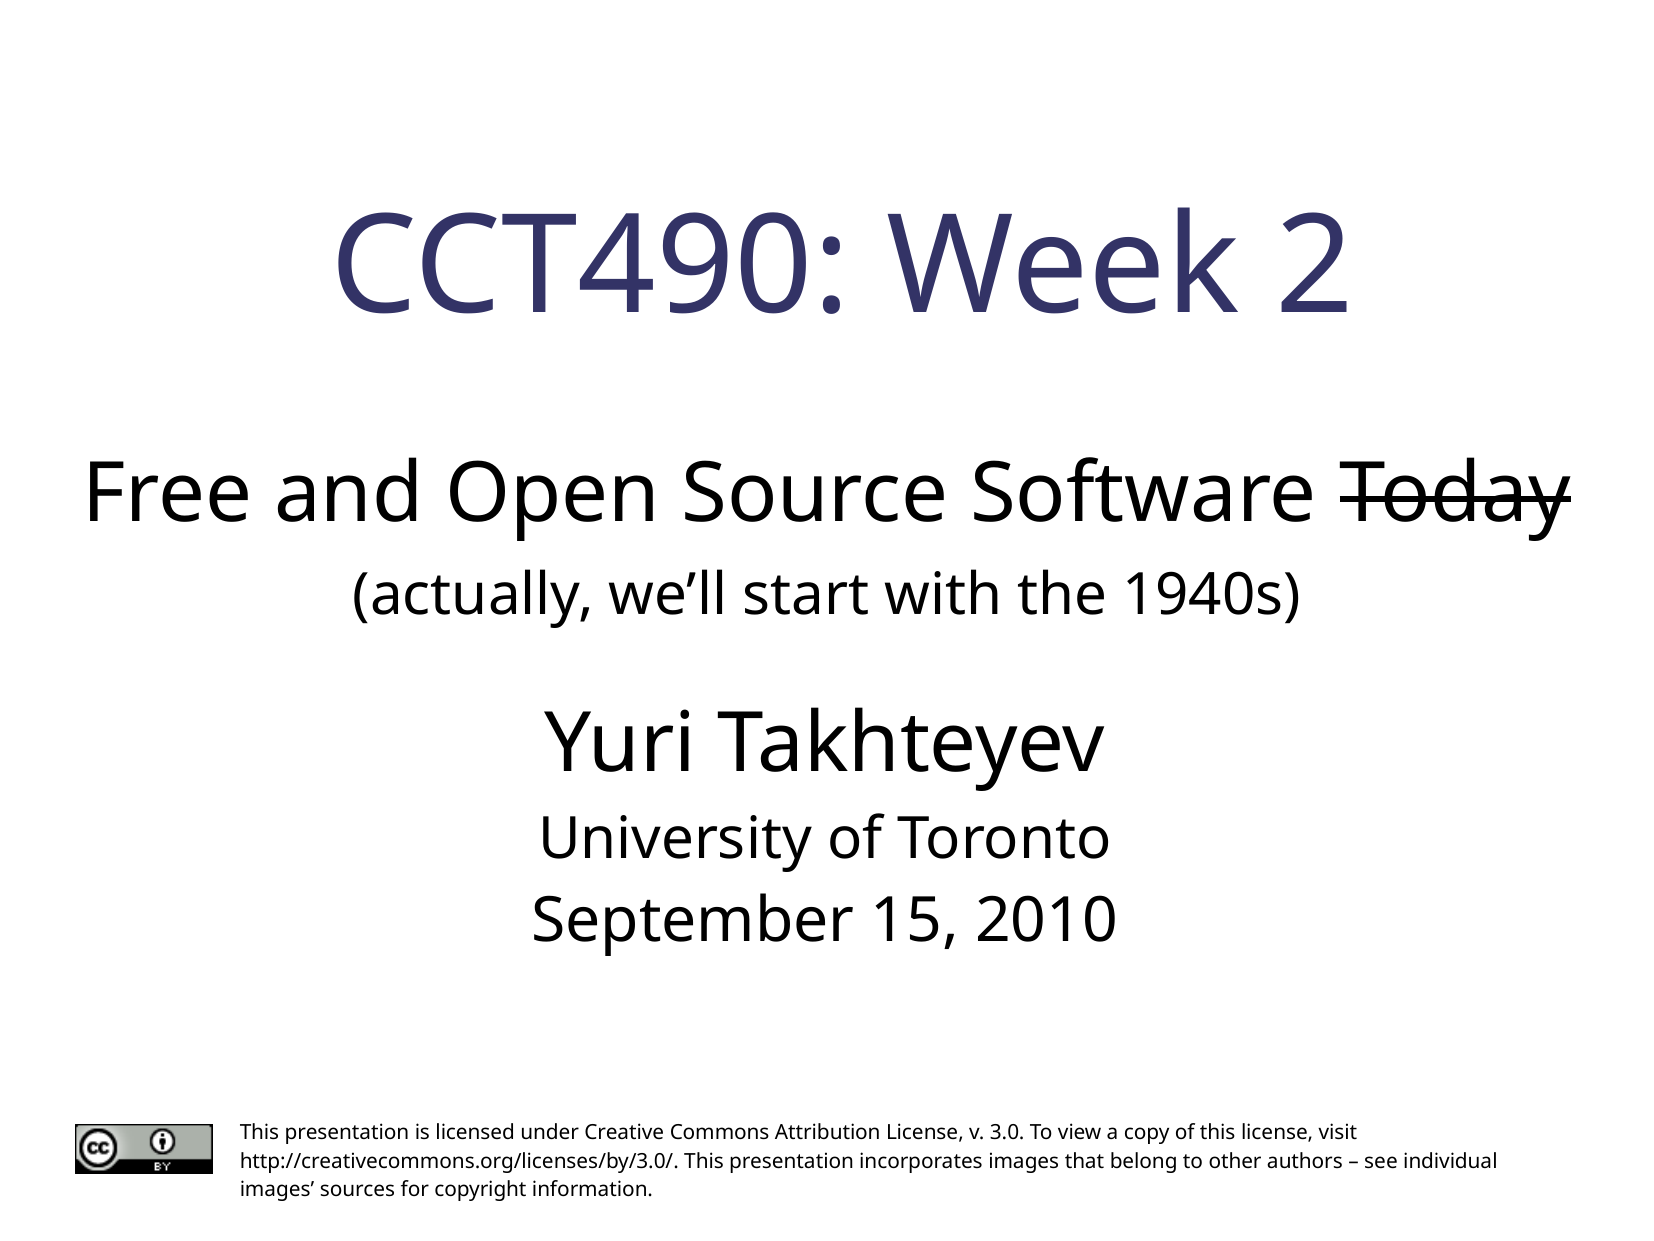

# CCT490: Week 2
Free and Open Source Software Today
(actually, we’ll start with the 1940s)
Yuri Takhteyev
University of Toronto
September 15, 2010
This presentation is licensed under Creative Commons Attribution License, v. 3.0. To view a copy of this license, visit http://creativecommons.org/licenses/by/3.0/. This presentation incorporates images that belong to other authors – see individual images’ sources for copyright information.